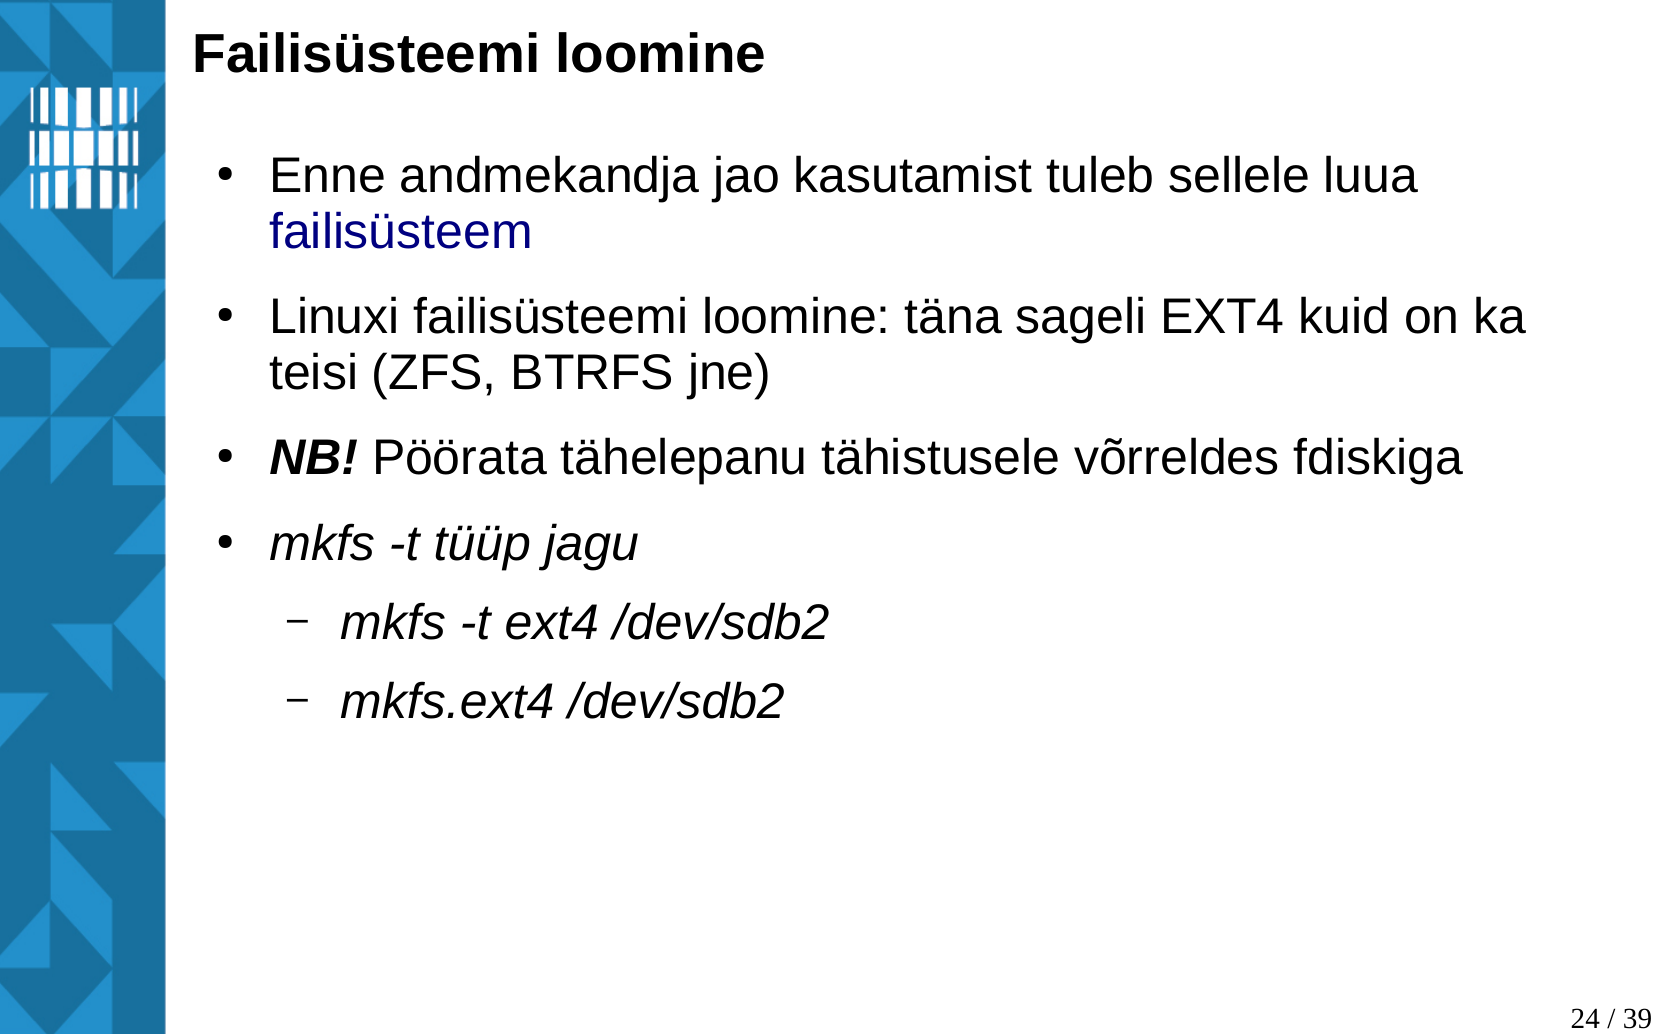

# Failisüsteemi loomine
Enne andmekandja jao kasutamist tuleb sellele luua failisüsteem
Linuxi failisüsteemi loomine: täna sageli EXT4 kuid on ka teisi (ZFS, BTRFS jne)
NB! Pöörata tähelepanu tähistusele võrreldes fdiskiga
mkfs -t tüüp jagu
mkfs -t ext4 /dev/sdb2
mkfs.ext4 /dev/sdb2
24